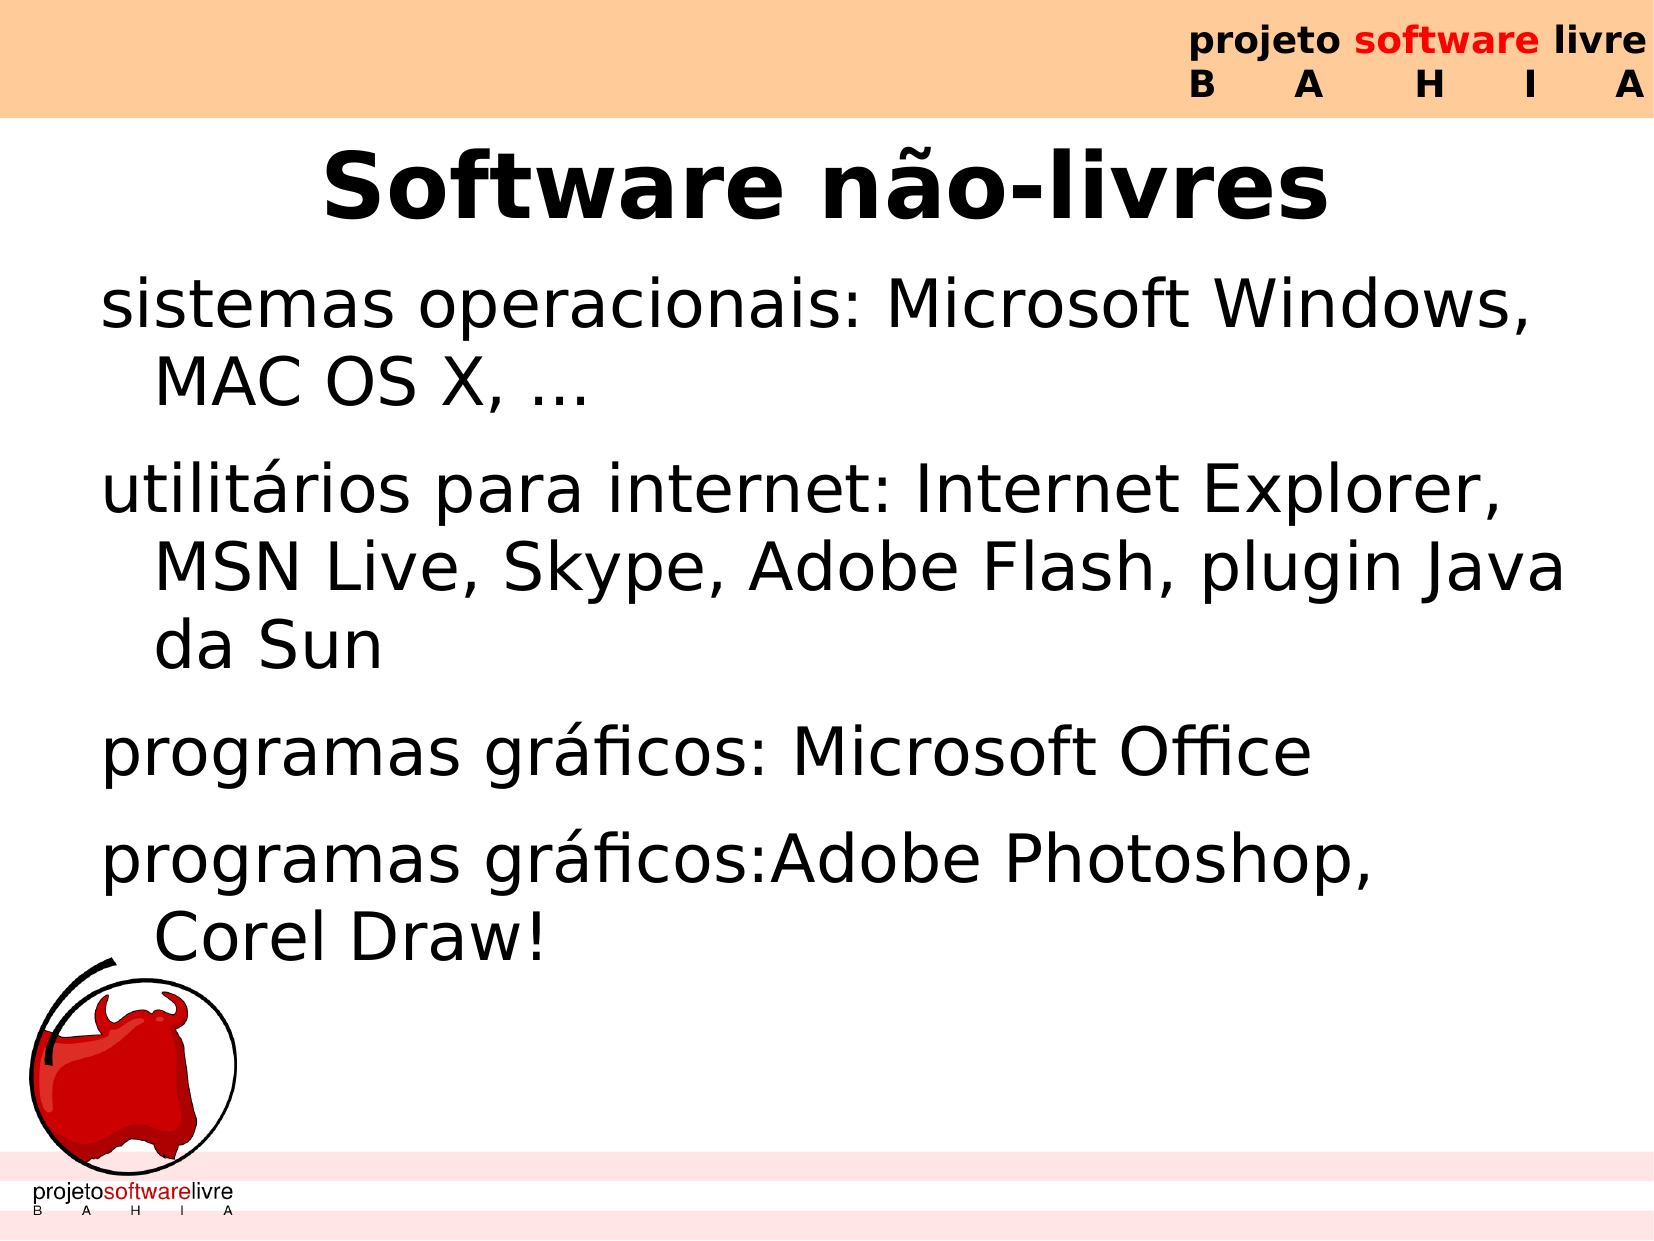

# Software não-livres
sistemas operacionais: Microsoft Windows, MAC OS X, ...
utilitários para internet: Internet Explorer, MSN Live, Skype, Adobe Flash, plugin Java da Sun
programas gráficos: Microsoft Office
programas gráficos:Adobe Photoshop, Corel Draw!